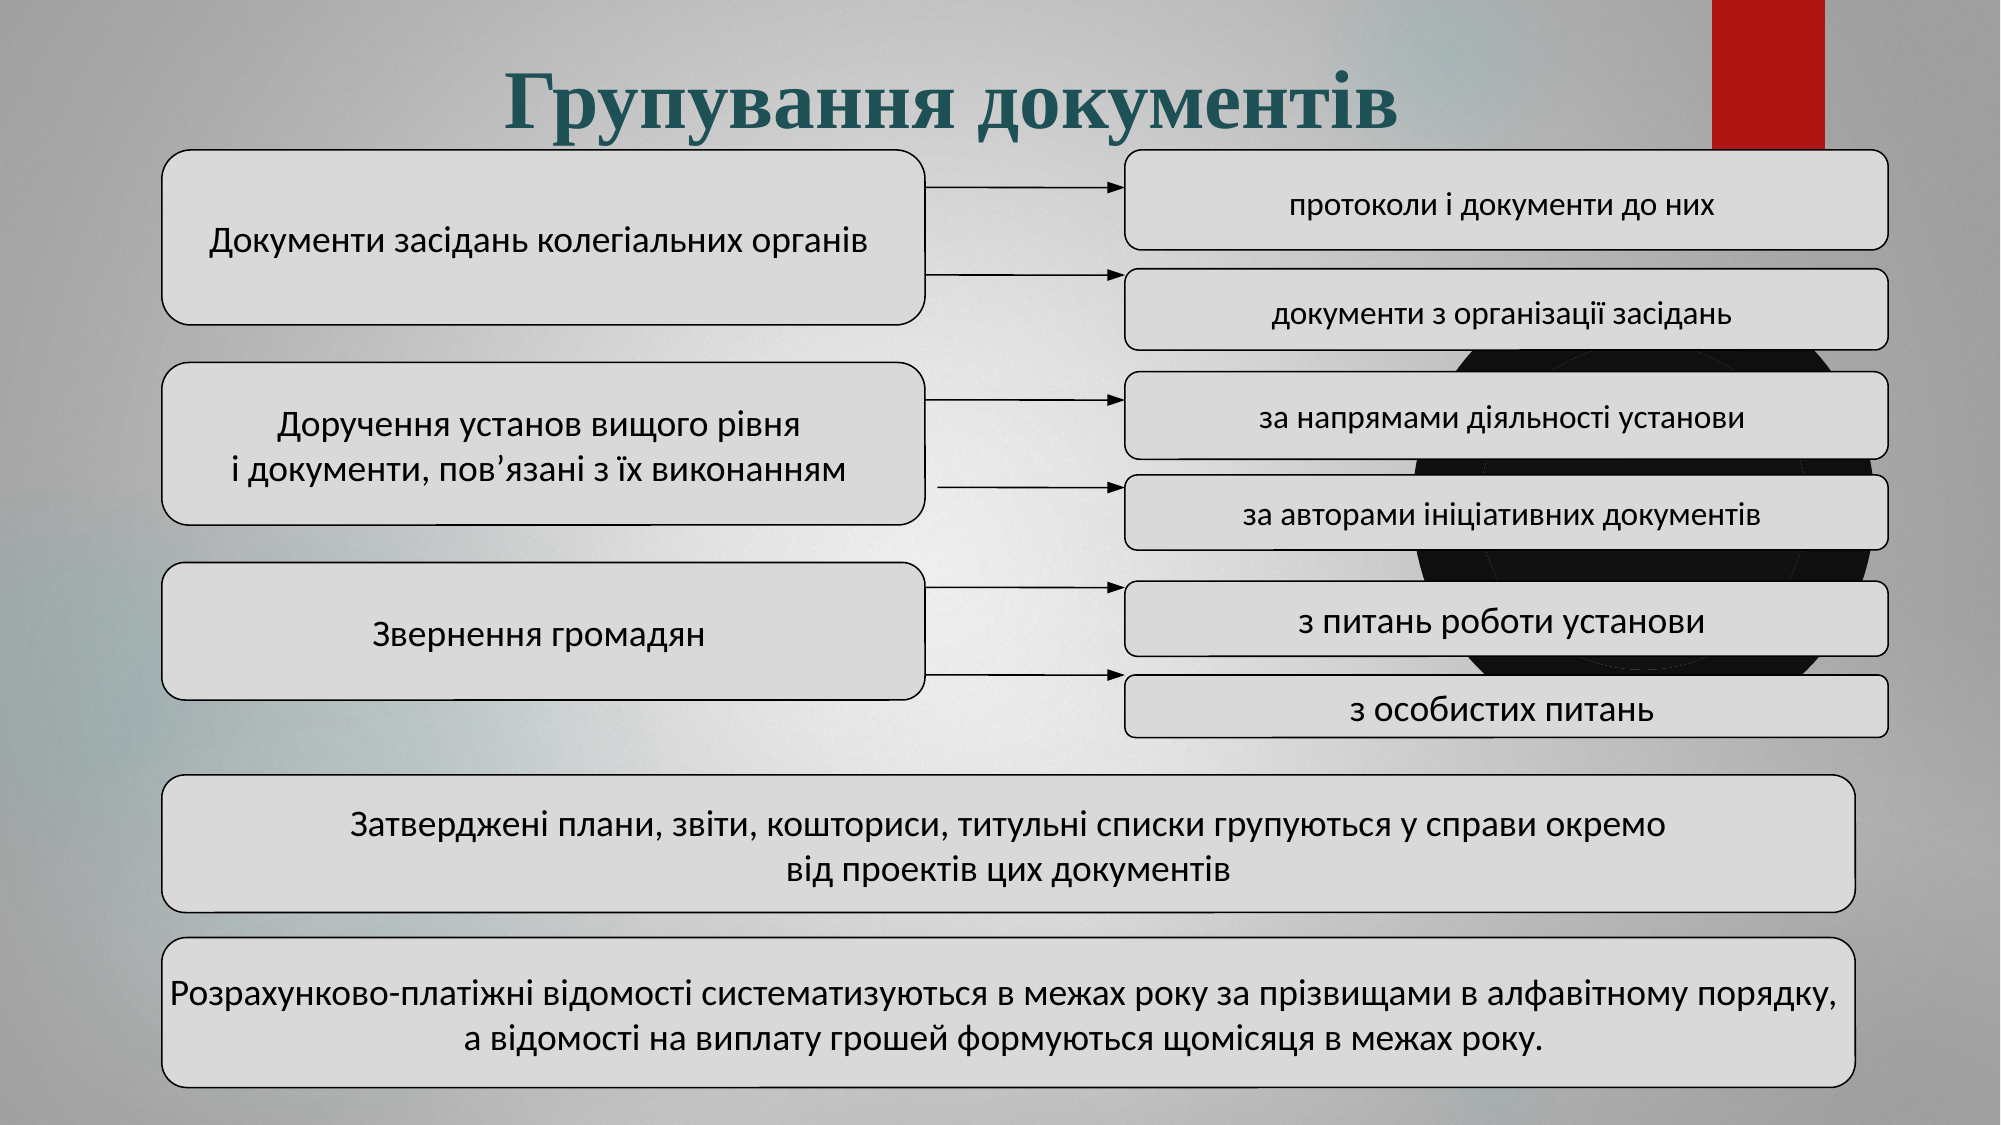

# Групування документів
Документи засідань колегіальних органів
протоколи і документи до них
документи з організації засідань
Доручення установ вищого рівня
і документи, пов’язані з їх виконанням
за напрямами діяльності установи
за авторами ініціативних документів
Звернення громадян
з питань роботи установи
з особистих питань
Затверджені плани, звіти, кошториси, титульні списки групуються у справи окремо
 від проектів цих документів
Розрахунково-платіжні відомості систематизуються в межах року за прізвищами в алфавітному порядку,
а відомості на виплату грошей формуються щомісяця в межах року.